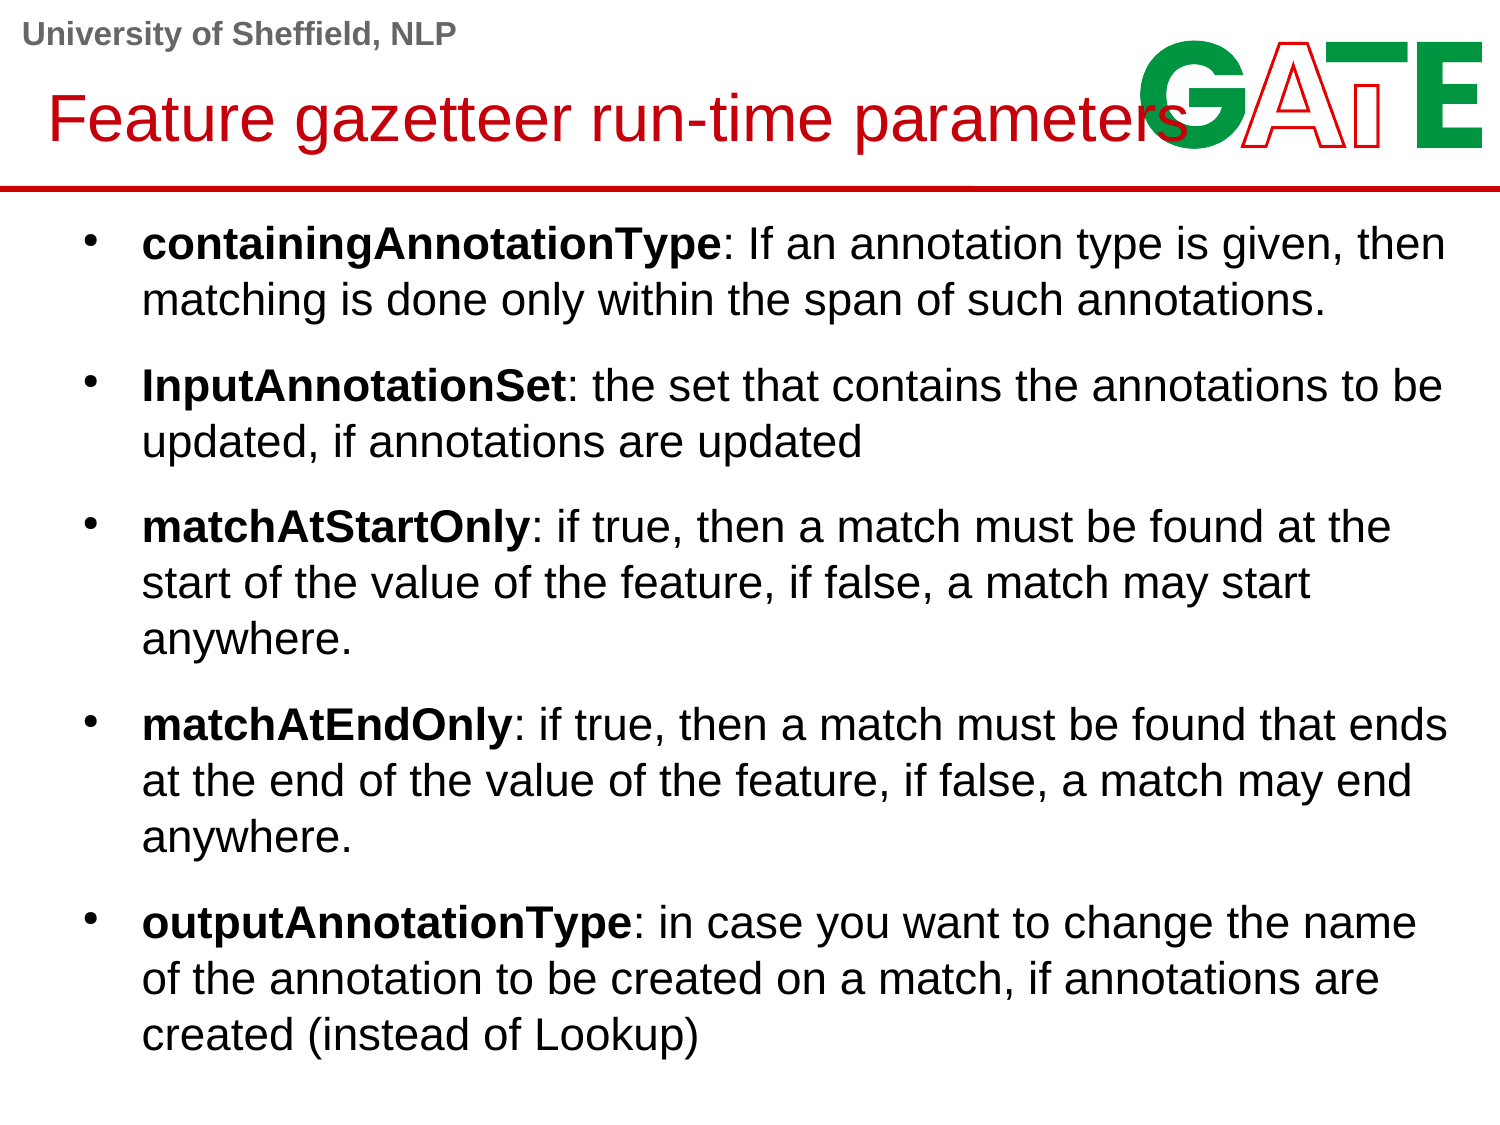

# Feature gazetteer run-time parameters
containingAnnotationType: If an annotation type is given, then matching is done only within the span of such annotations.
InputAnnotationSet: the set that contains the annotations to be updated, if annotations are updated
matchAtStartOnly: if true, then a match must be found at the start of the value of the feature, if false, a match may start anywhere.
matchAtEndOnly: if true, then a match must be found that ends at the end of the value of the feature, if false, a match may end anywhere.
outputAnnotationType: in case you want to change the name of the annotation to be created on a match, if annotations are created (instead of Lookup)